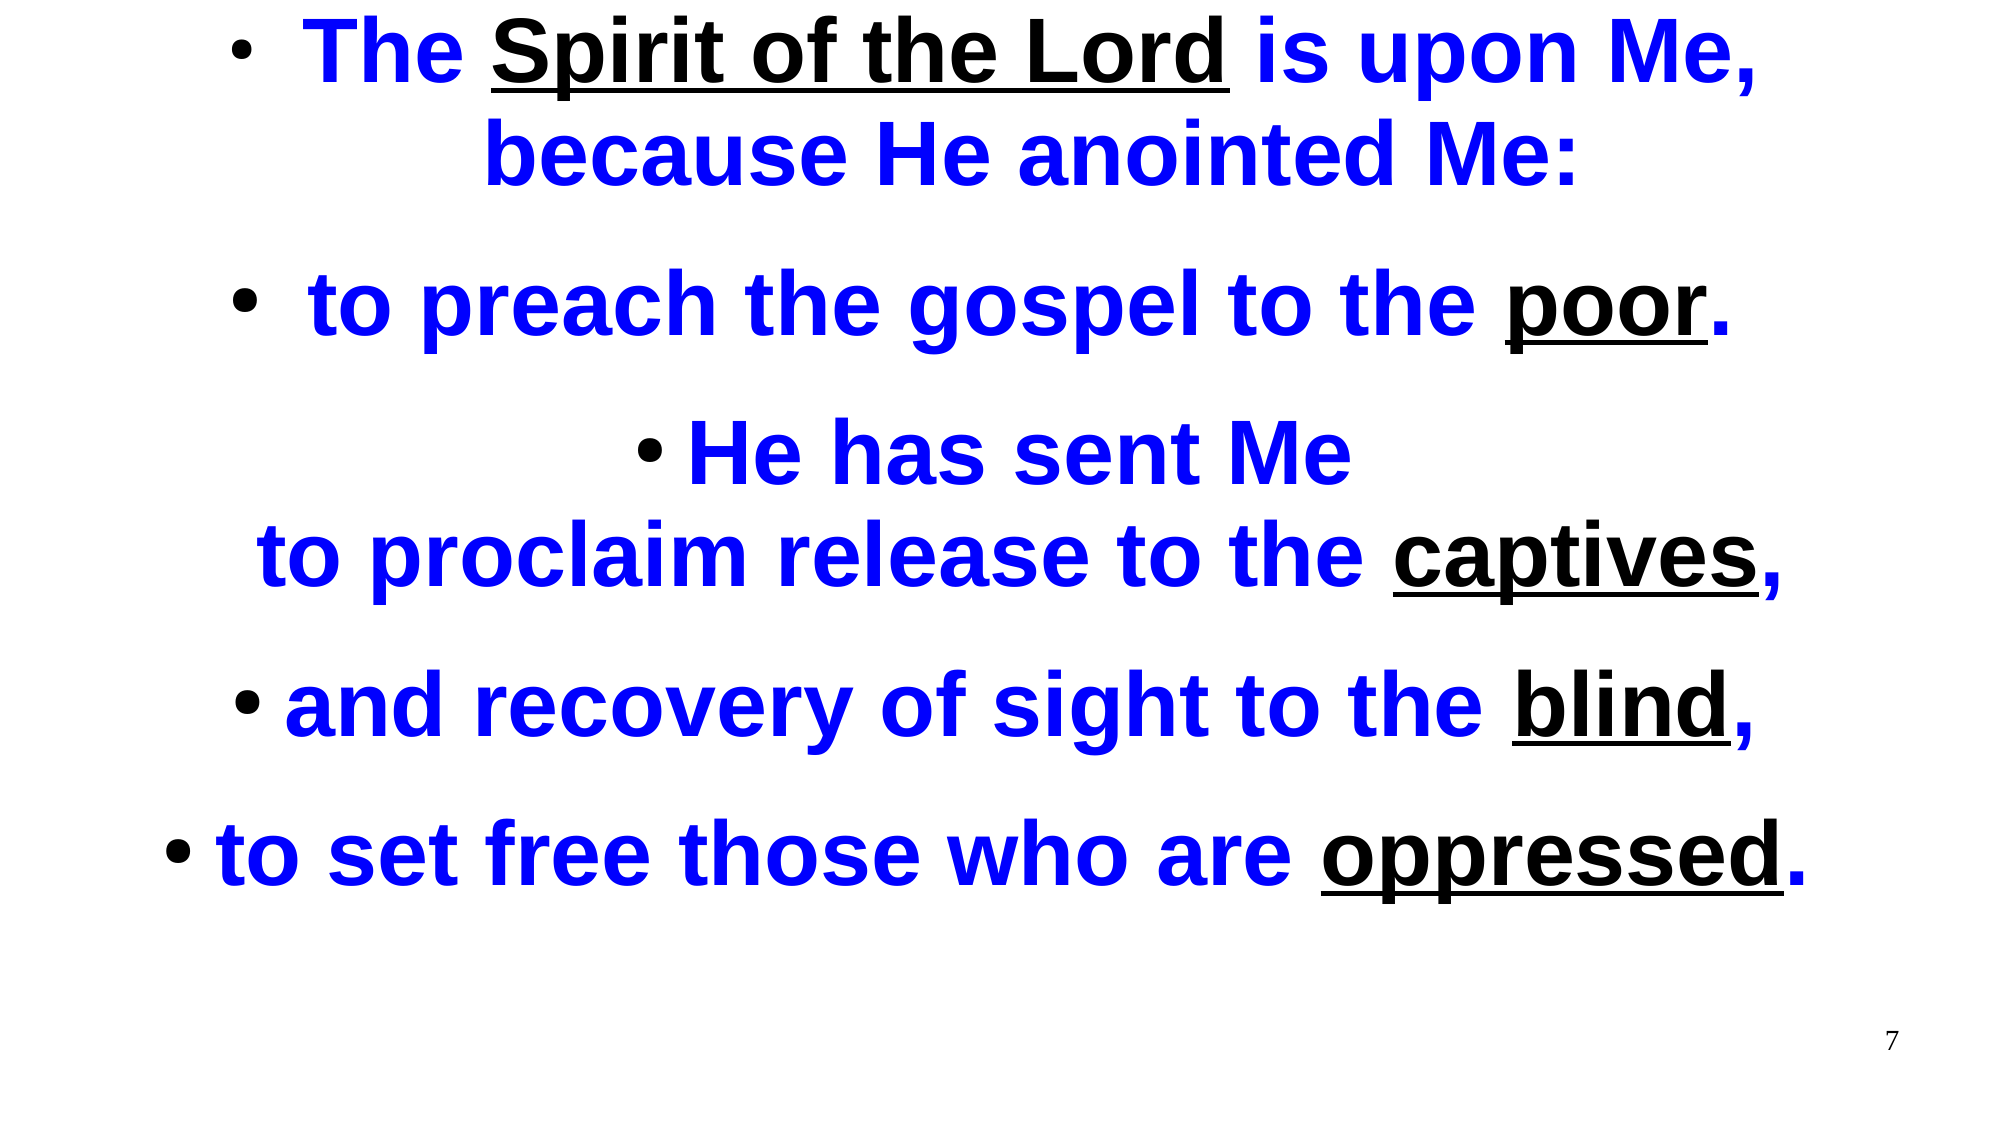

# The Spirit of the Lord is upon Me, because He anointed Me:
 to preach the gospel to the poor.
He has sent Me
to proclaim release to the captives,
and recovery of sight to the blind,
to set free those who are oppressed.
7